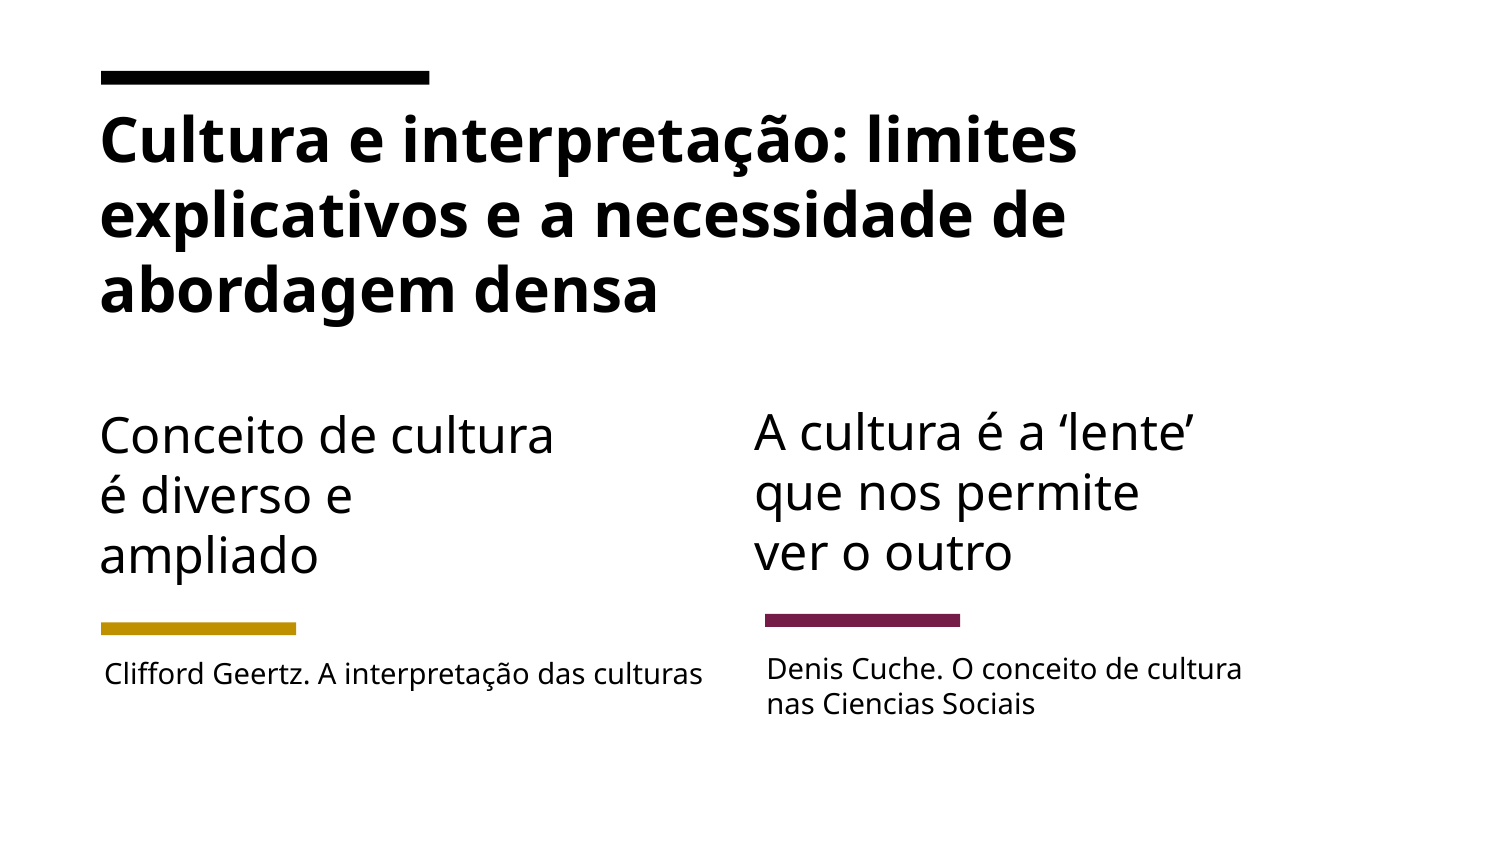

Cultura e interpretação: limites explicativos e a necessidade de abordagem densa
A cultura é a ‘lente’ que nos permite ver o outro
Conceito de cultura é diverso e ampliado
Denis Cuche. O conceito de cultura nas Ciencias Sociais
Clifford Geertz. A interpretação das culturas